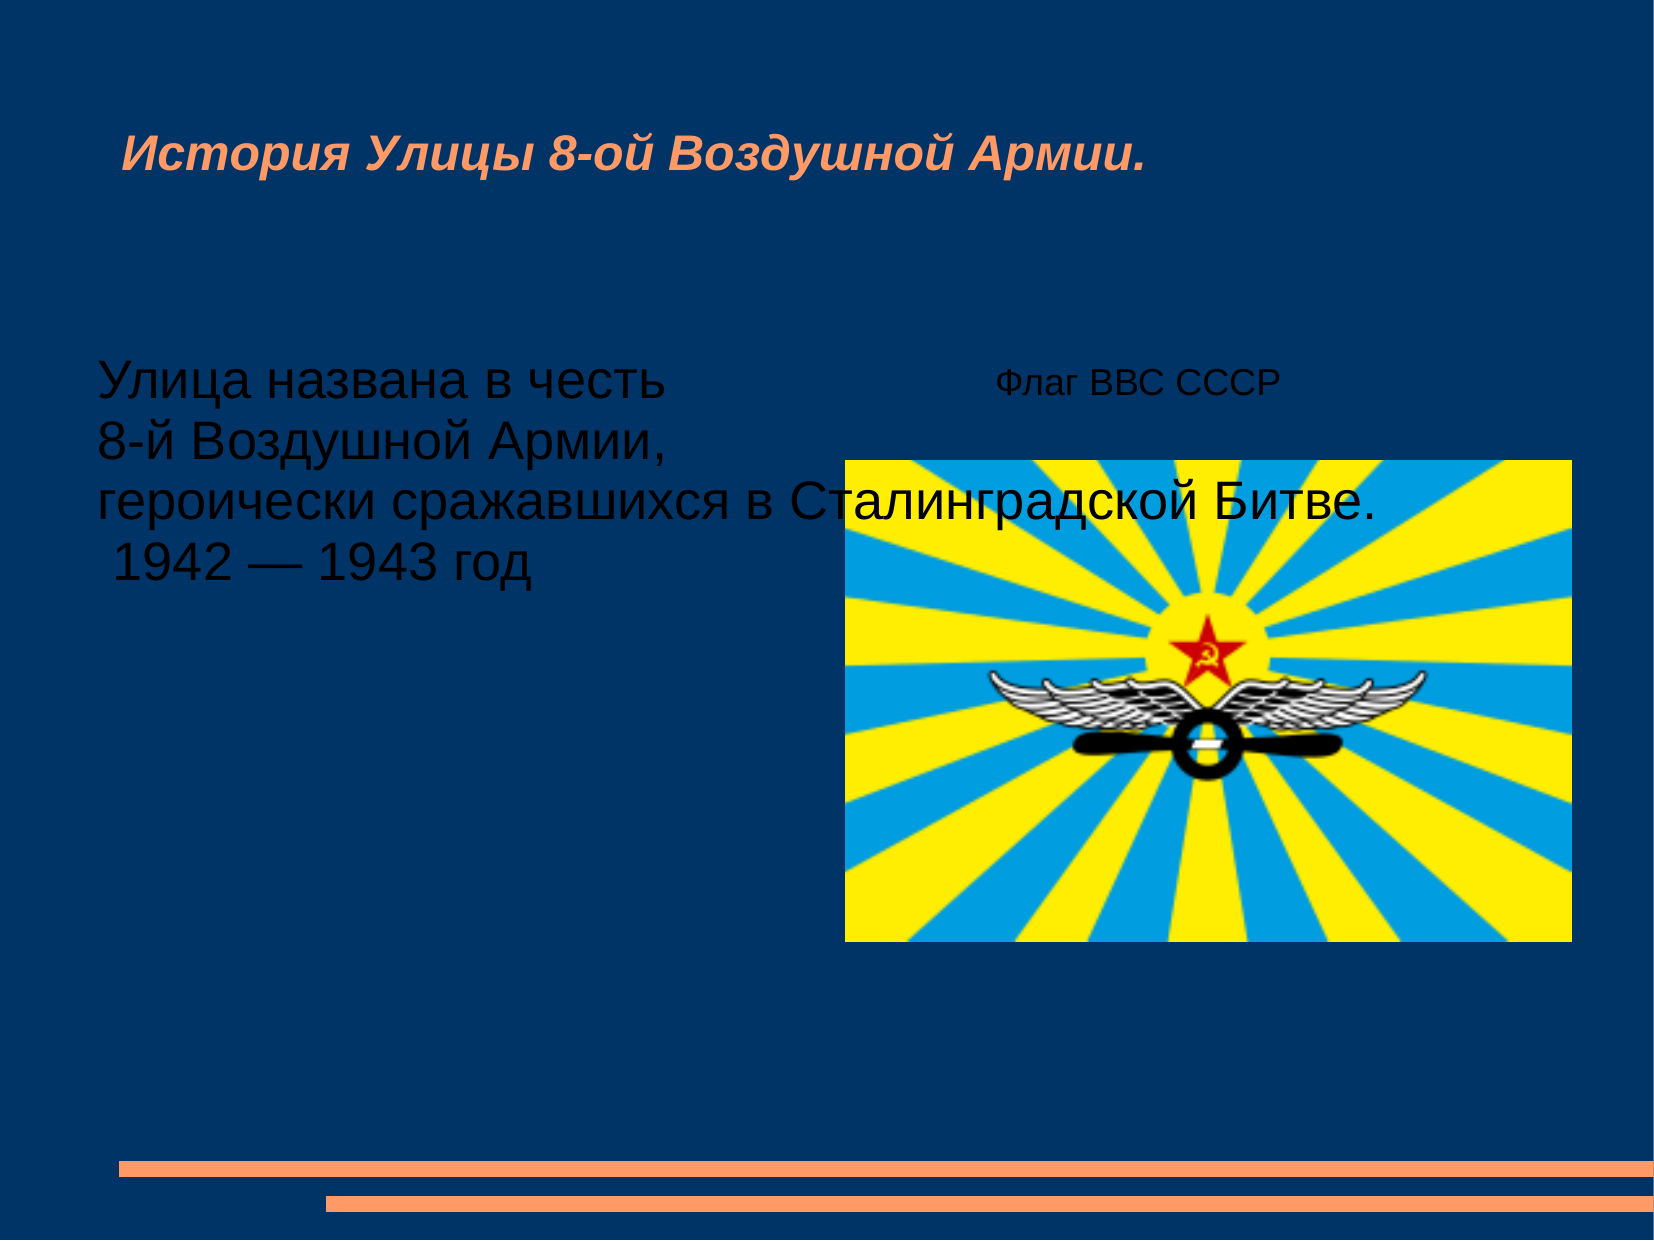

# История Улицы 8-ой Воздушной Армии.
Улица названа в честь
8-й Воздушной Армии,
героически сражавшихся в Сталинградской Битве.
 1942 — 1943 год
Флаг ВВС СССР